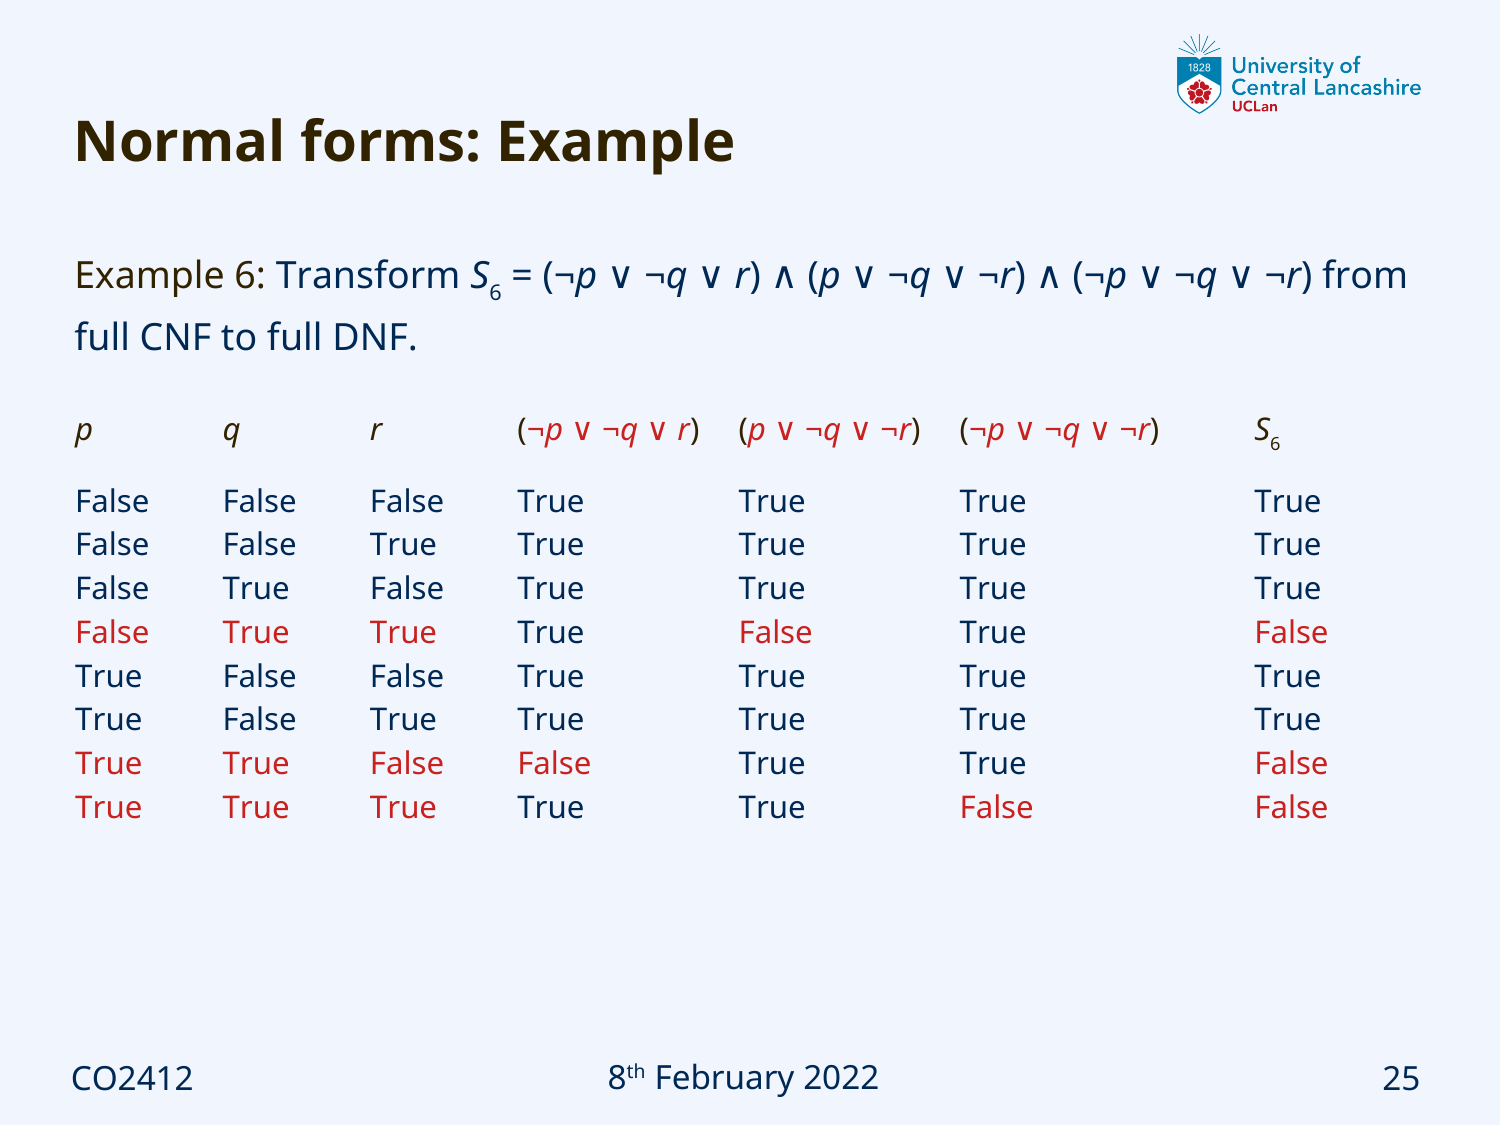

# Normal forms: Example
Example 6: Transform S6 = (¬p ∨ ¬q ∨ r) ∧ (p ∨ ¬q ∨ ¬r) ∧ (¬p ∨ ¬q ∨ ¬r) from full CNF to full DNF.
p		q		r		(¬p ∨ ¬q ∨ r)	(p ∨ ¬q ∨ ¬r)	(¬p ∨ ¬q ∨ ¬r)		S6
False	False	False	True			True			True				True
False	False	True		True			True			True				True
False	True		False	True			True			True				True
False	True		True		True			False		True				False
True		False	False	True			True			True				True
True		False	True		True			True			True				True
True		True		False	False		True			True				False
True		True		True		True			True			False			False